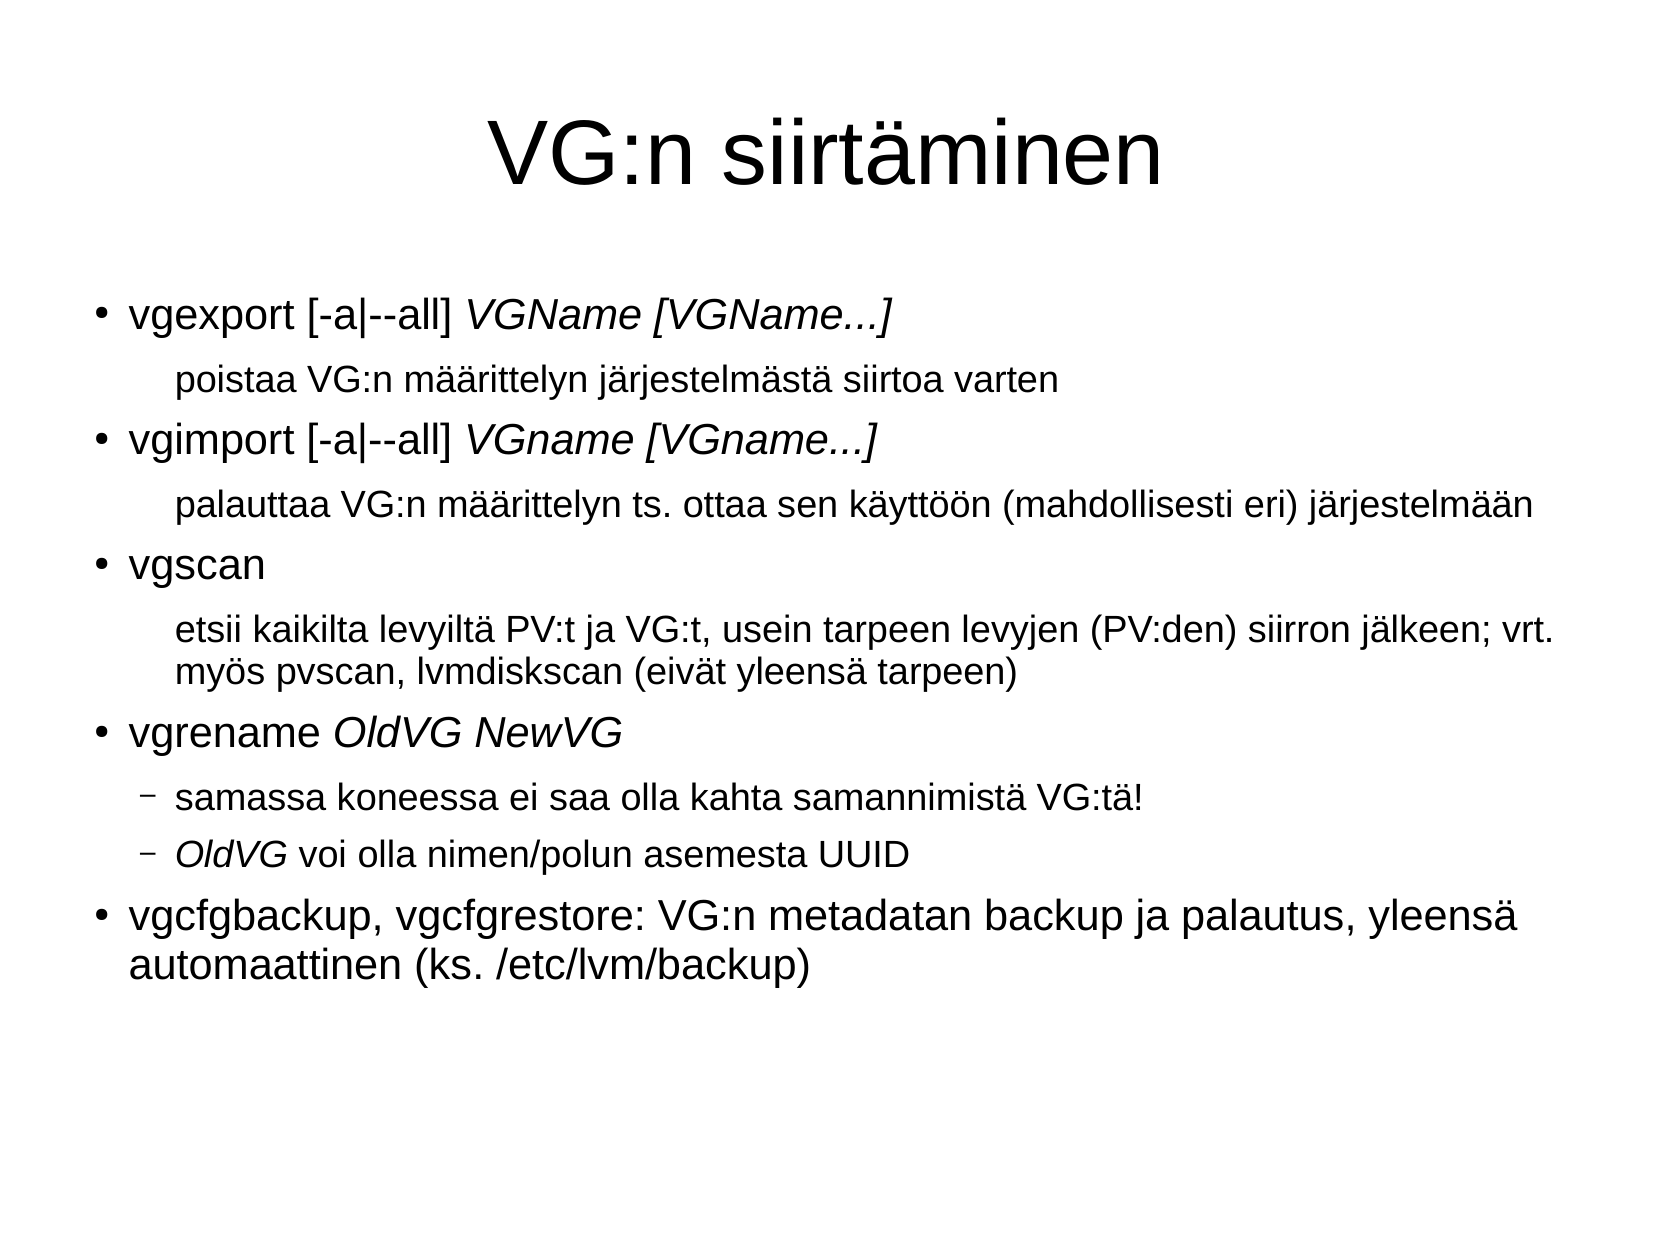

# VG:n siirtäminen
vgexport [-a|--all] VGName [VGName...]
poistaa VG:n määrittelyn järjestelmästä siirtoa varten
vgimport [-a|--all] VGname [VGname...]
palauttaa VG:n määrittelyn ts. ottaa sen käyttöön (mahdollisesti eri) järjestelmään
vgscan
etsii kaikilta levyiltä PV:t ja VG:t, usein tarpeen levyjen (PV:den) siirron jälkeen; vrt. myös pvscan, lvmdiskscan (eivät yleensä tarpeen)
vgrename OldVG NewVG
samassa koneessa ei saa olla kahta samannimistä VG:tä!
OldVG voi olla nimen/polun asemesta UUID
vgcfgbackup, vgcfgrestore: VG:n metadatan backup ja palautus, yleensä automaattinen (ks. /etc/lvm/backup)